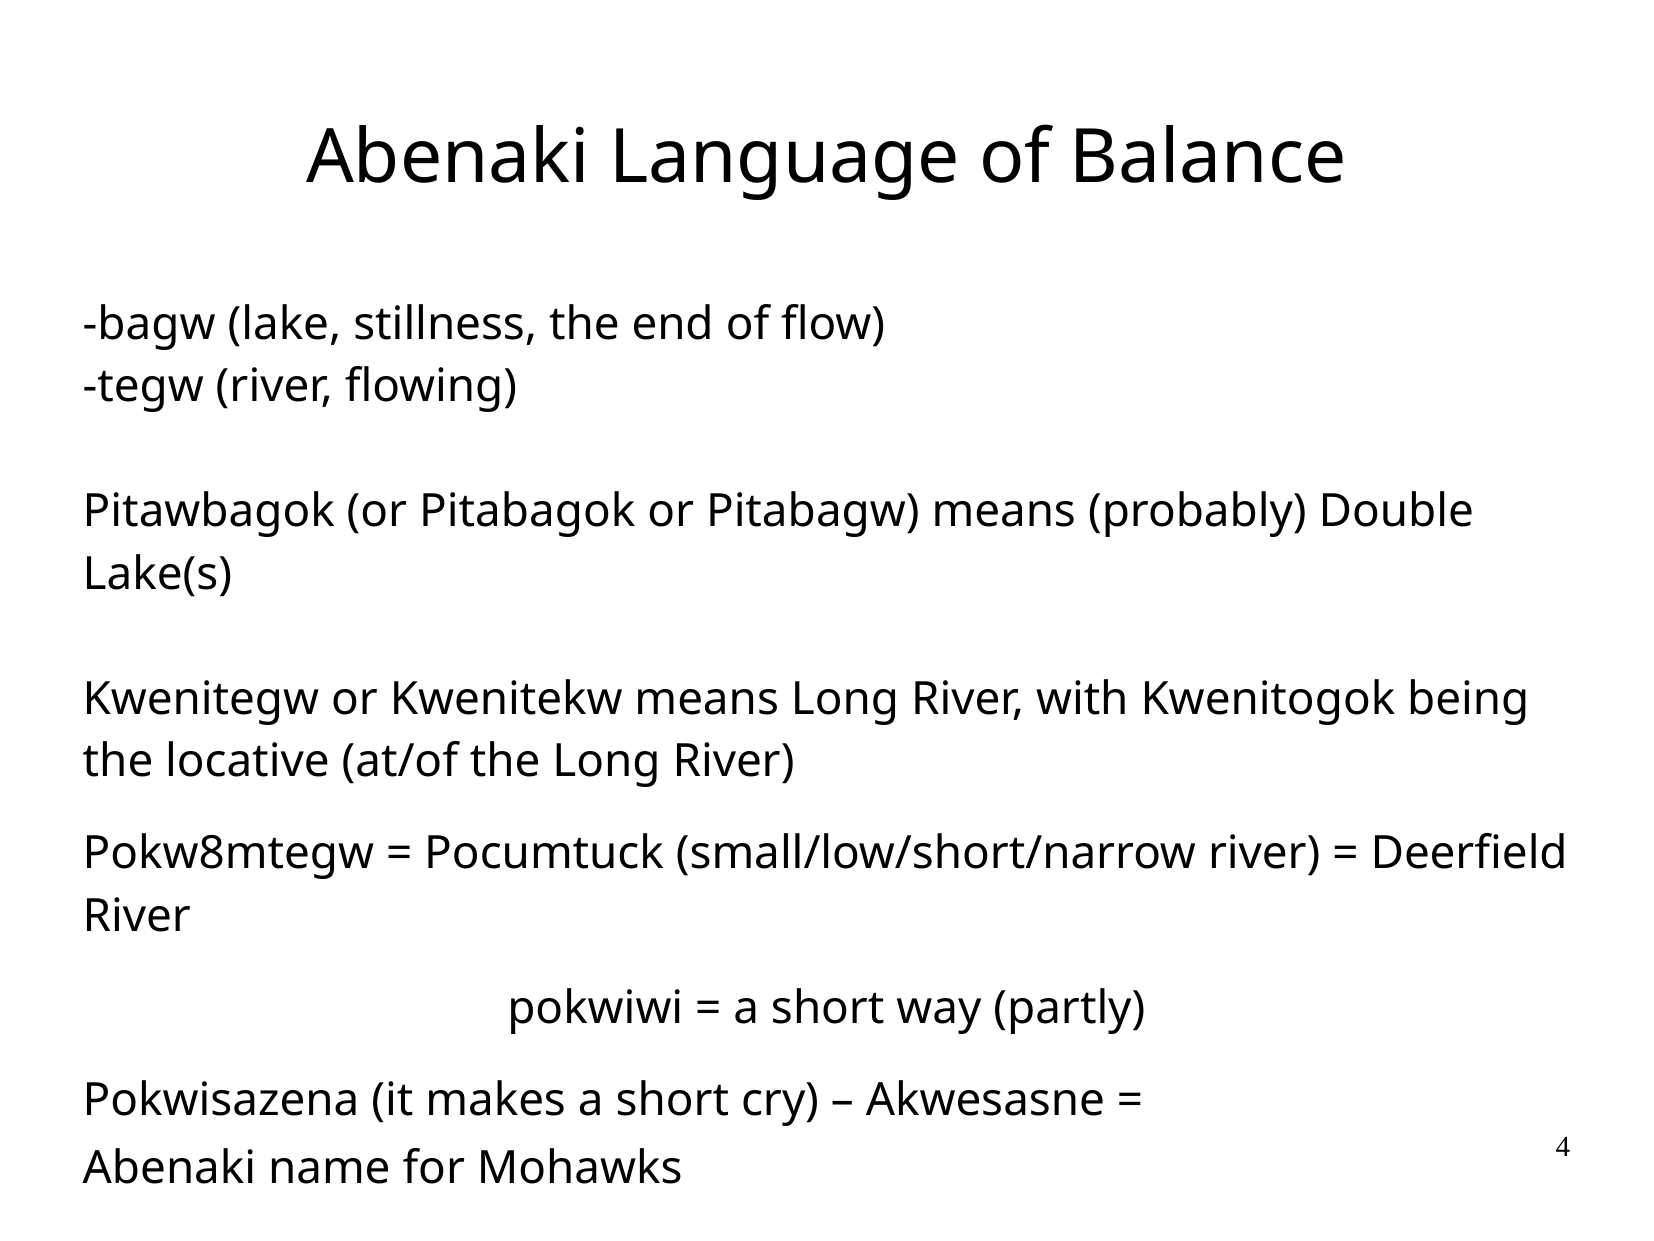

# Abenaki Language of Balance
-bagw (lake, stillness, the end of flow)
-tegw (river, flowing)
Pitawbagok (or Pitabagok or Pitabagw) means (probably) Double Lake(s)
Kwenitegw or Kwenitekw means Long River, with Kwenitogok being the locative (at/of the Long River)
Pokw8mtegw = Pocumtuck (small/low/short/narrow river) = Deerfield River
pokwiwi = a short way (partly)
Pokwisazena (it makes a short cry) – Akwesasne =
Abenaki name for Mohawks
4